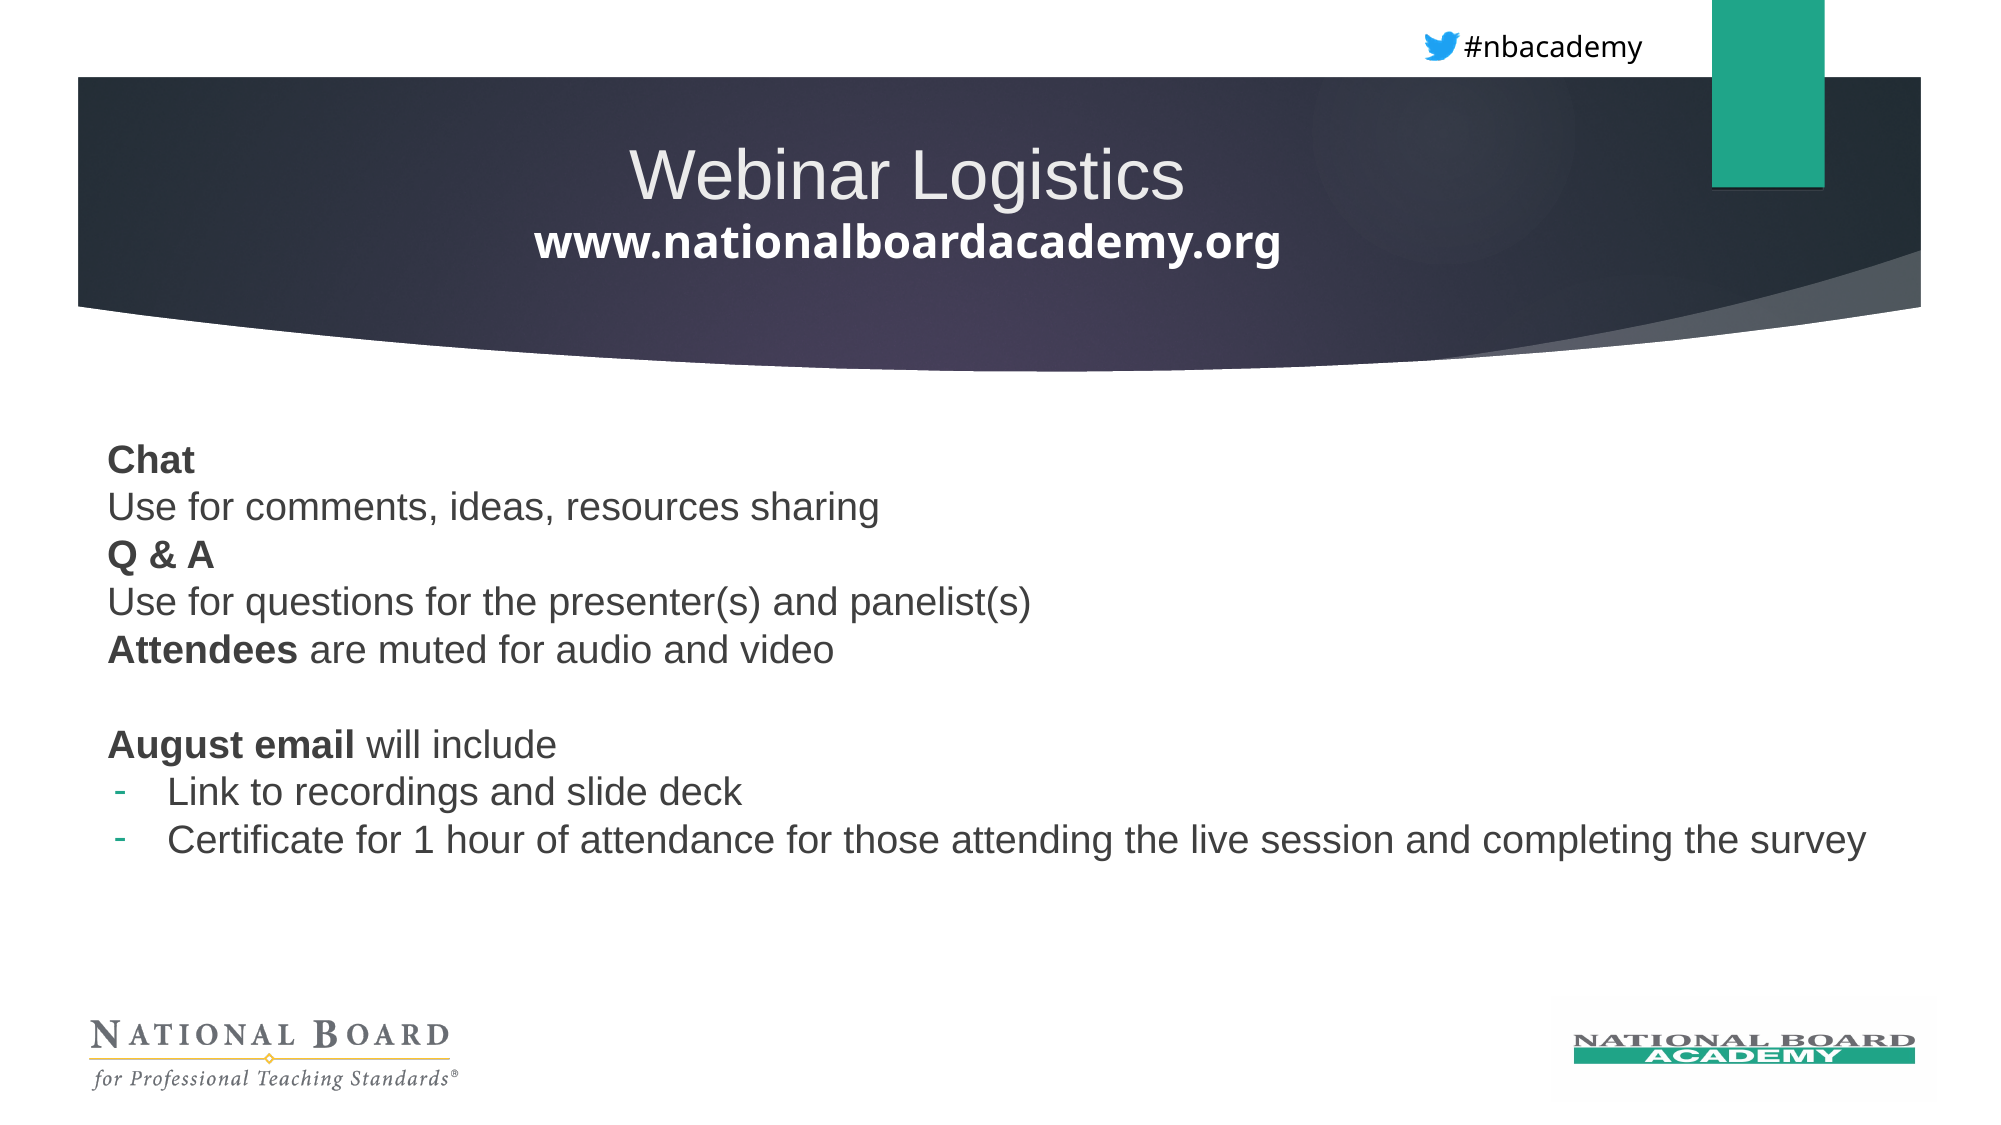

# Webinar Logistics www.nationalboardacademy.org
Chat
Use for comments, ideas, resources sharing
Q & A
Use for questions for the presenter(s) and panelist(s)
Attendees are muted for audio and video
August email will include
Link to recordings and slide deck
Certificate for 1 hour of attendance for those attending the live session and completing the survey